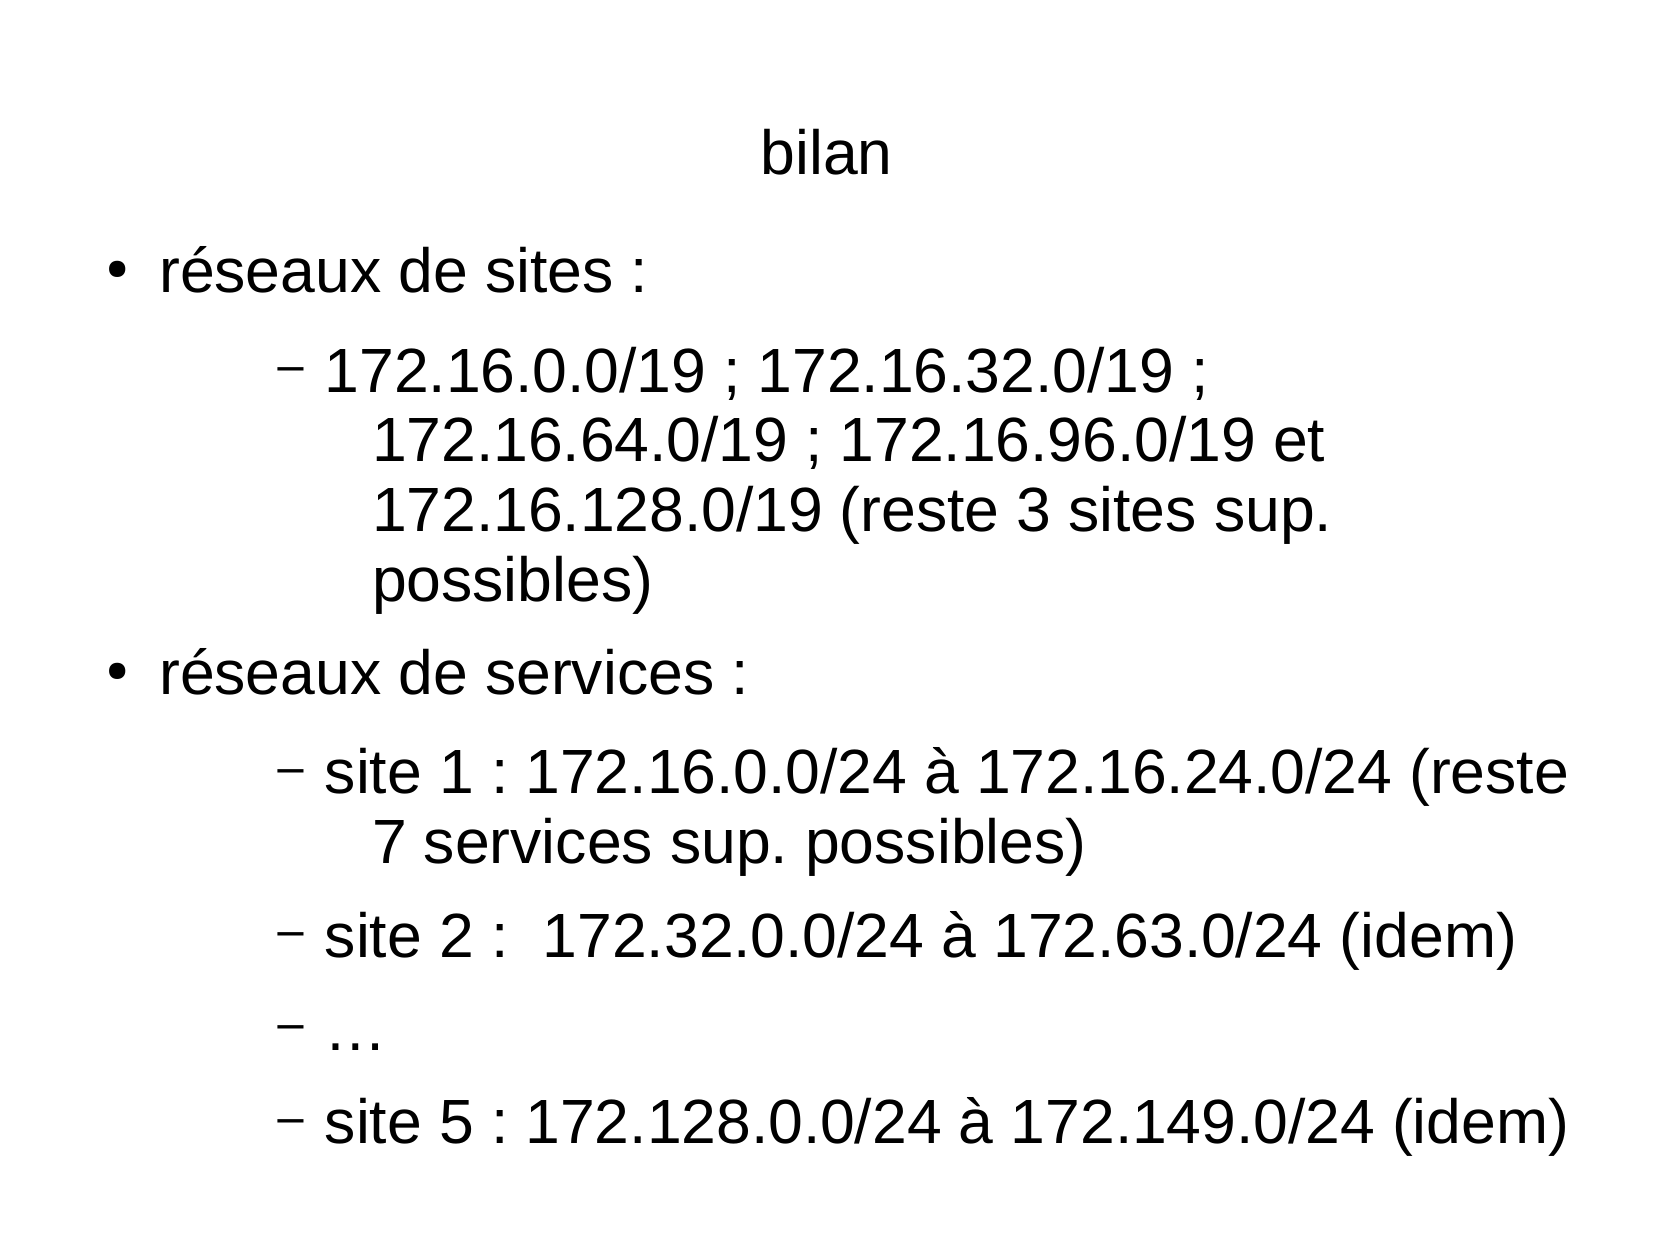

# bilan
réseaux de sites :
172.16.0.0/19 ; 172.16.32.0/19 ; 172.16.64.0/19 ; 172.16.96.0/19 et 172.16.128.0/19 (reste 3 sites sup. possibles)
réseaux de services :
site 1 : 172.16.0.0/24 à 172.16.24.0/24 (reste 7 services sup. possibles)
site 2 : 172.32.0.0/24 à 172.63.0/24 (idem)
…
site 5 : 172.128.0.0/24 à 172.149.0/24 (idem)